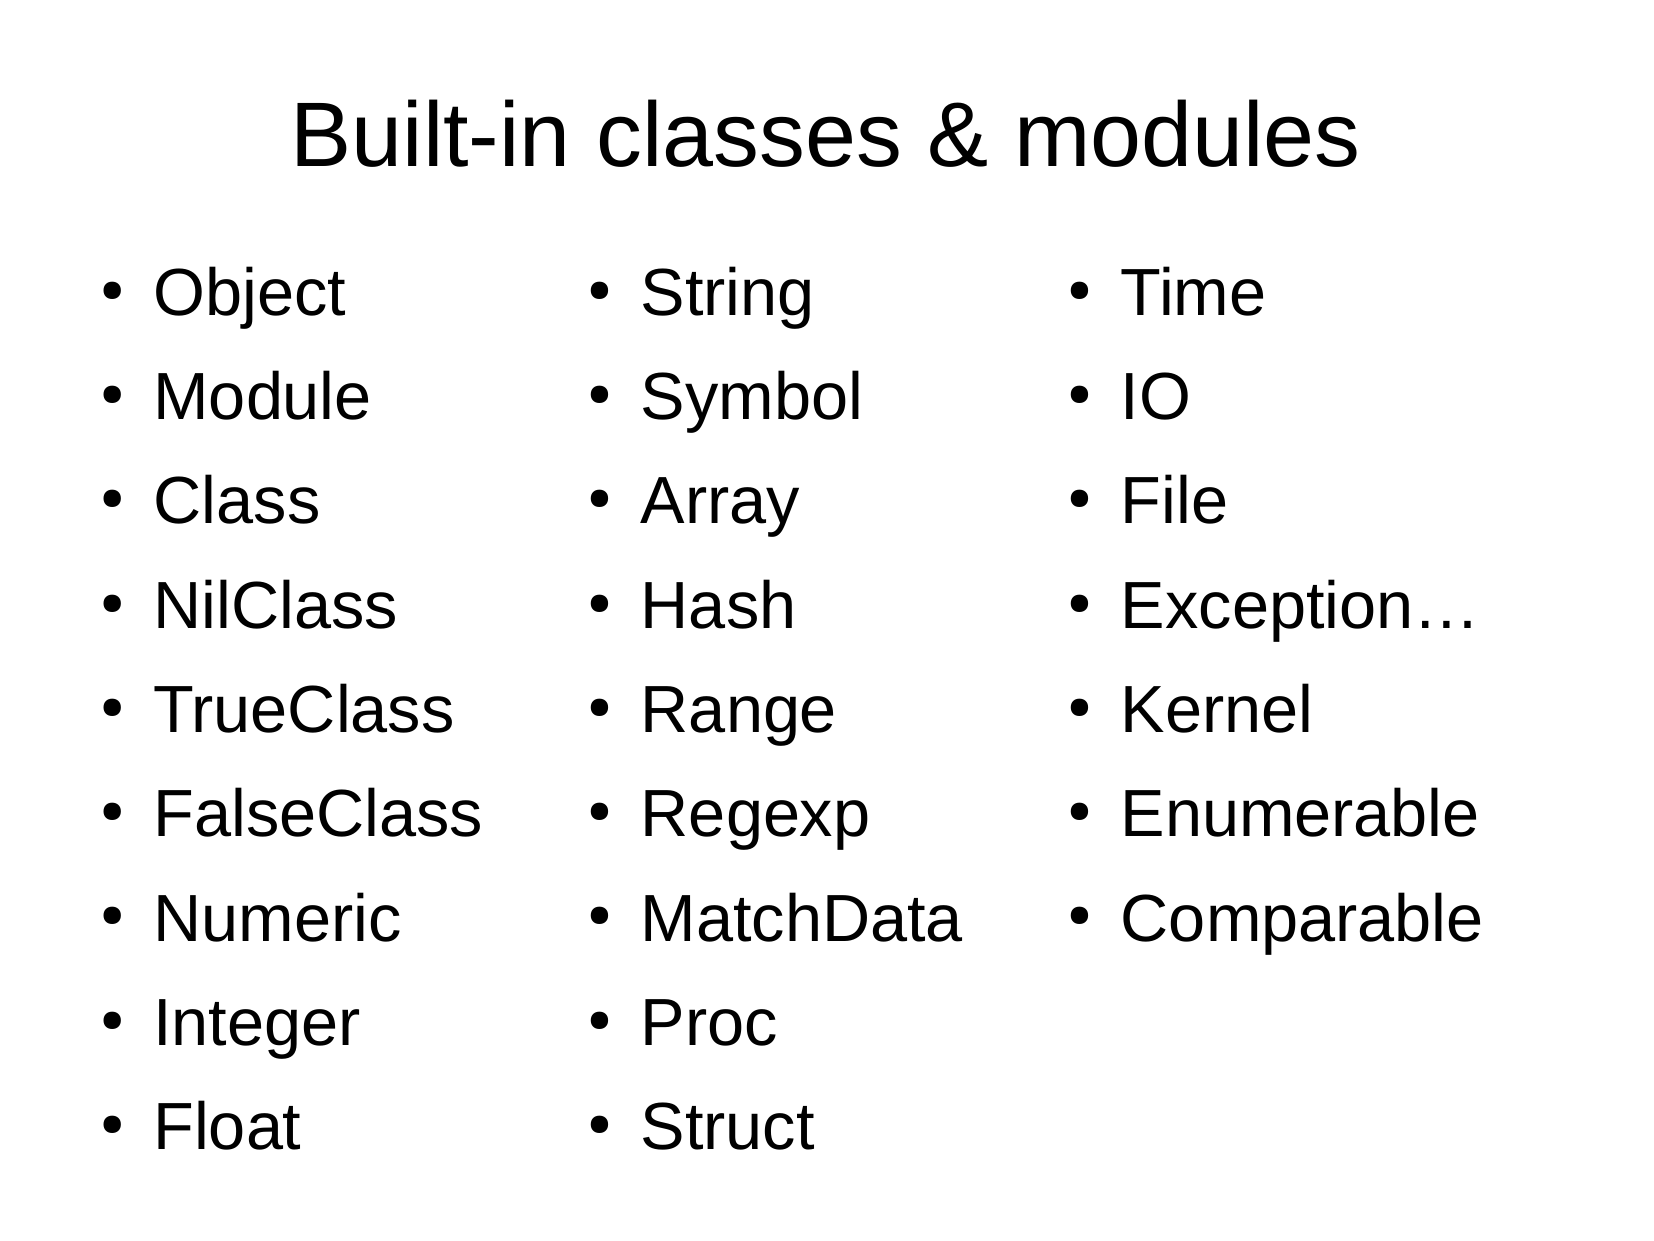

# Built-in classes & modules
Object
Module
Class
NilClass
TrueClass
FalseClass
Numeric
Integer
Float
String
Symbol
Array
Hash
Range
Regexp
MatchData
Proc
Struct
Time
IO
File
Exception…
Kernel
Enumerable
Comparable